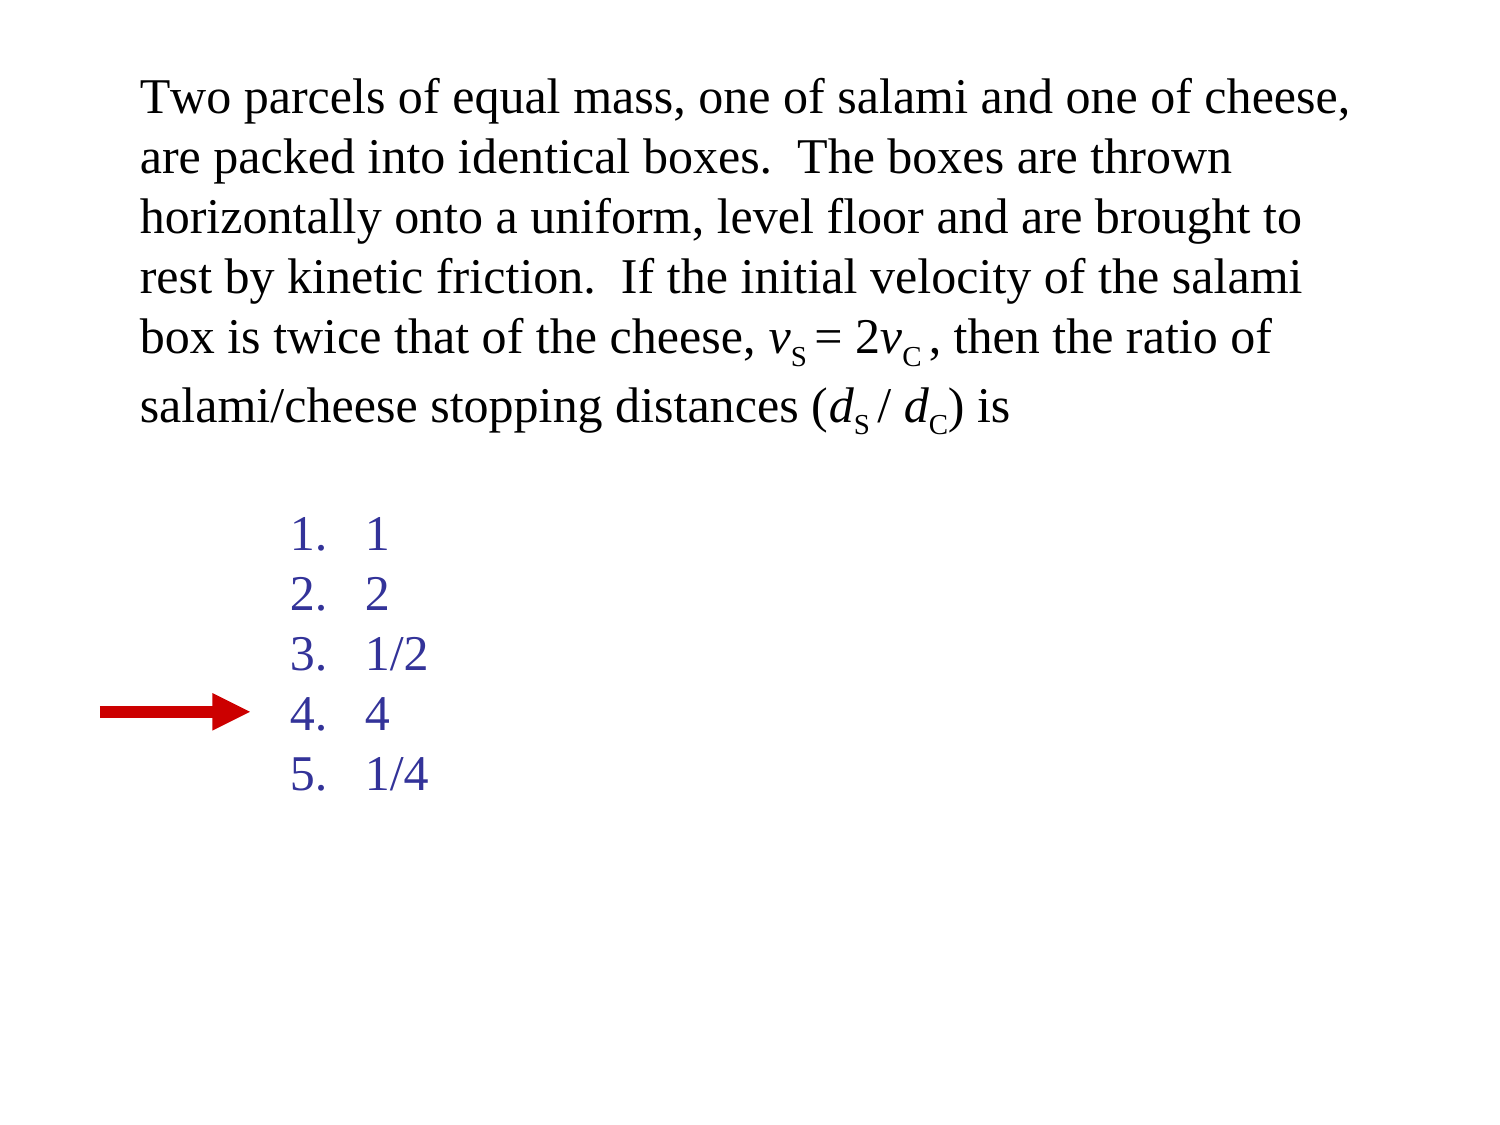

Two parcels of equal mass, one of salami and one of cheese, are packed into identical boxes. The boxes are thrown horizontally onto a uniform, level floor and are brought to rest by kinetic friction. If the initial velocity of the salami box is twice that of the cheese, vS = 2vC , then the ratio of salami/cheese stopping distances (dS / dC) is
	1. 1
	2. 2
	3. 1/2
	4. 4
	5. 1/4